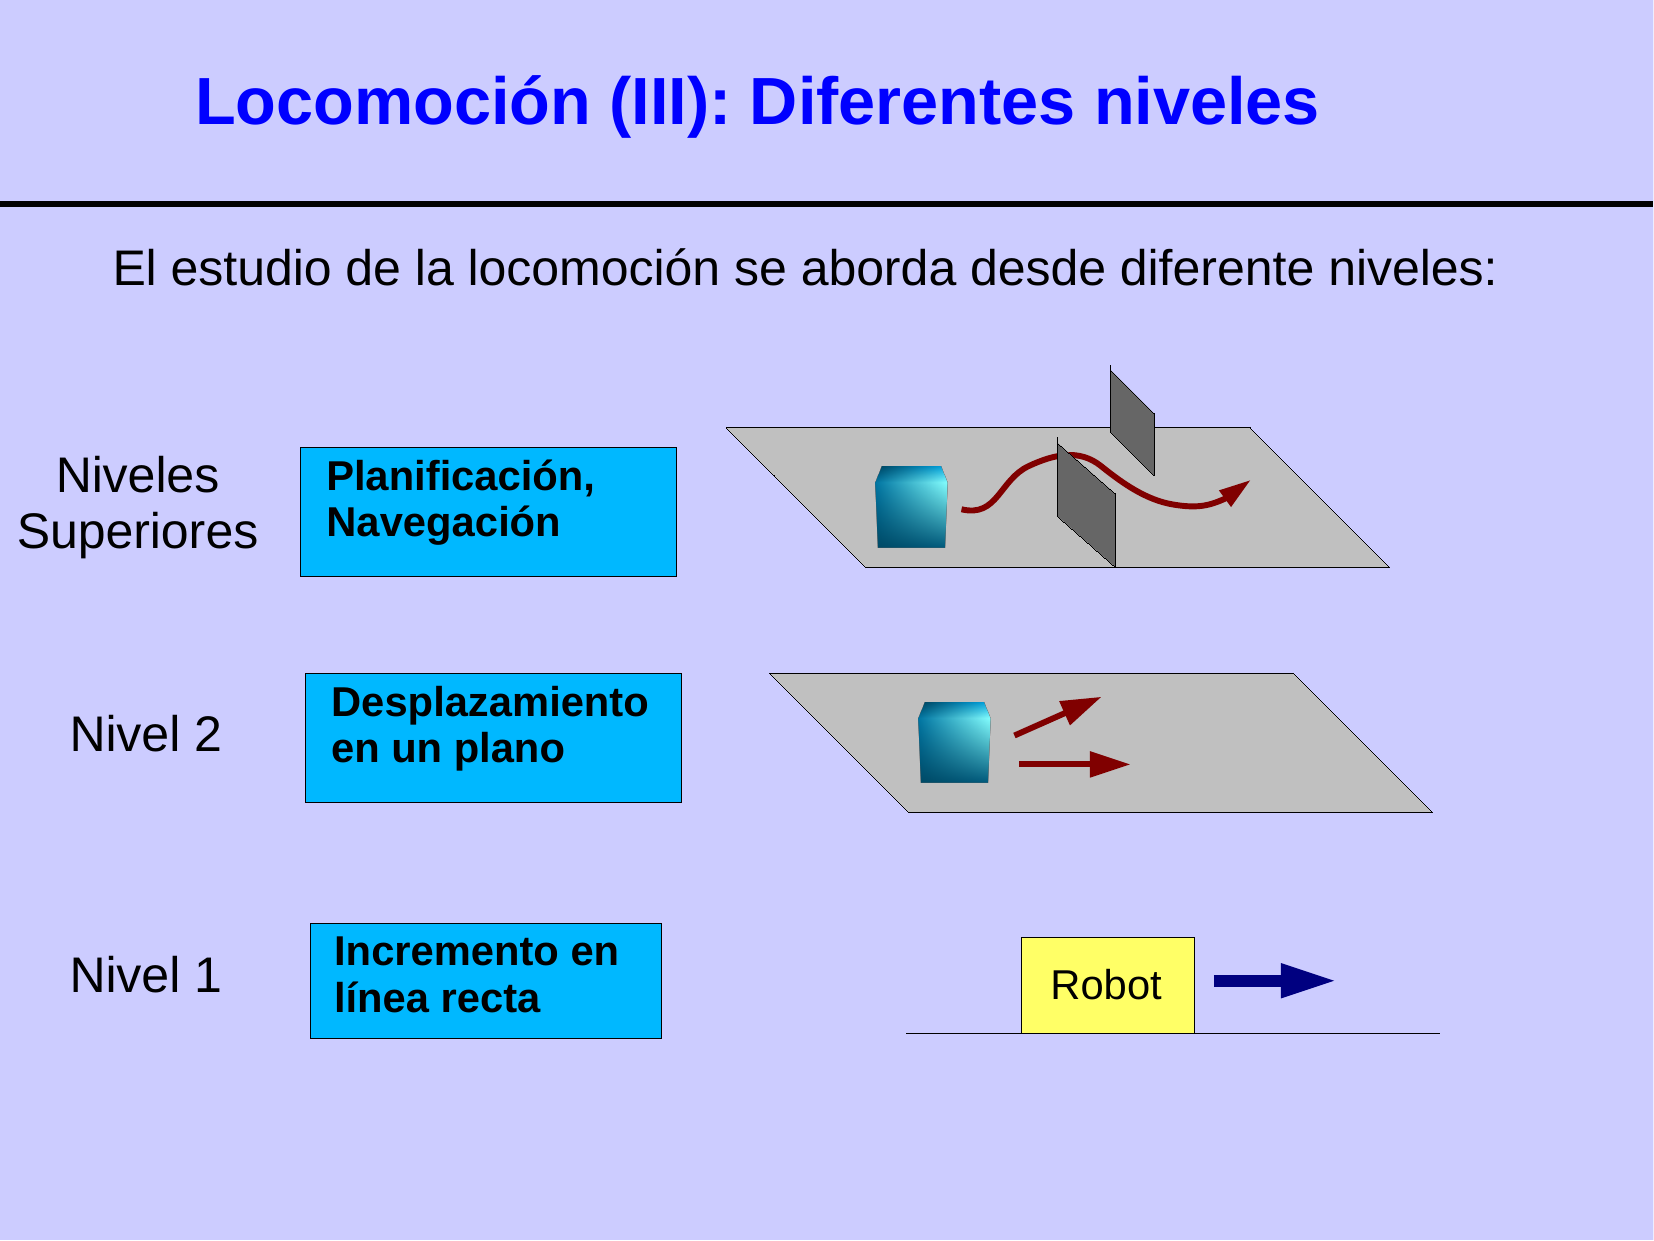

# Locomoción (III): Diferentes niveles
 El estudio de la locomoción se aborda desde diferente niveles:
Niveles
Superiores
Planificación,
Navegación
Desplazamiento
en un plano
Nivel 2
Incremento en
línea recta
Nivel 1
Robot